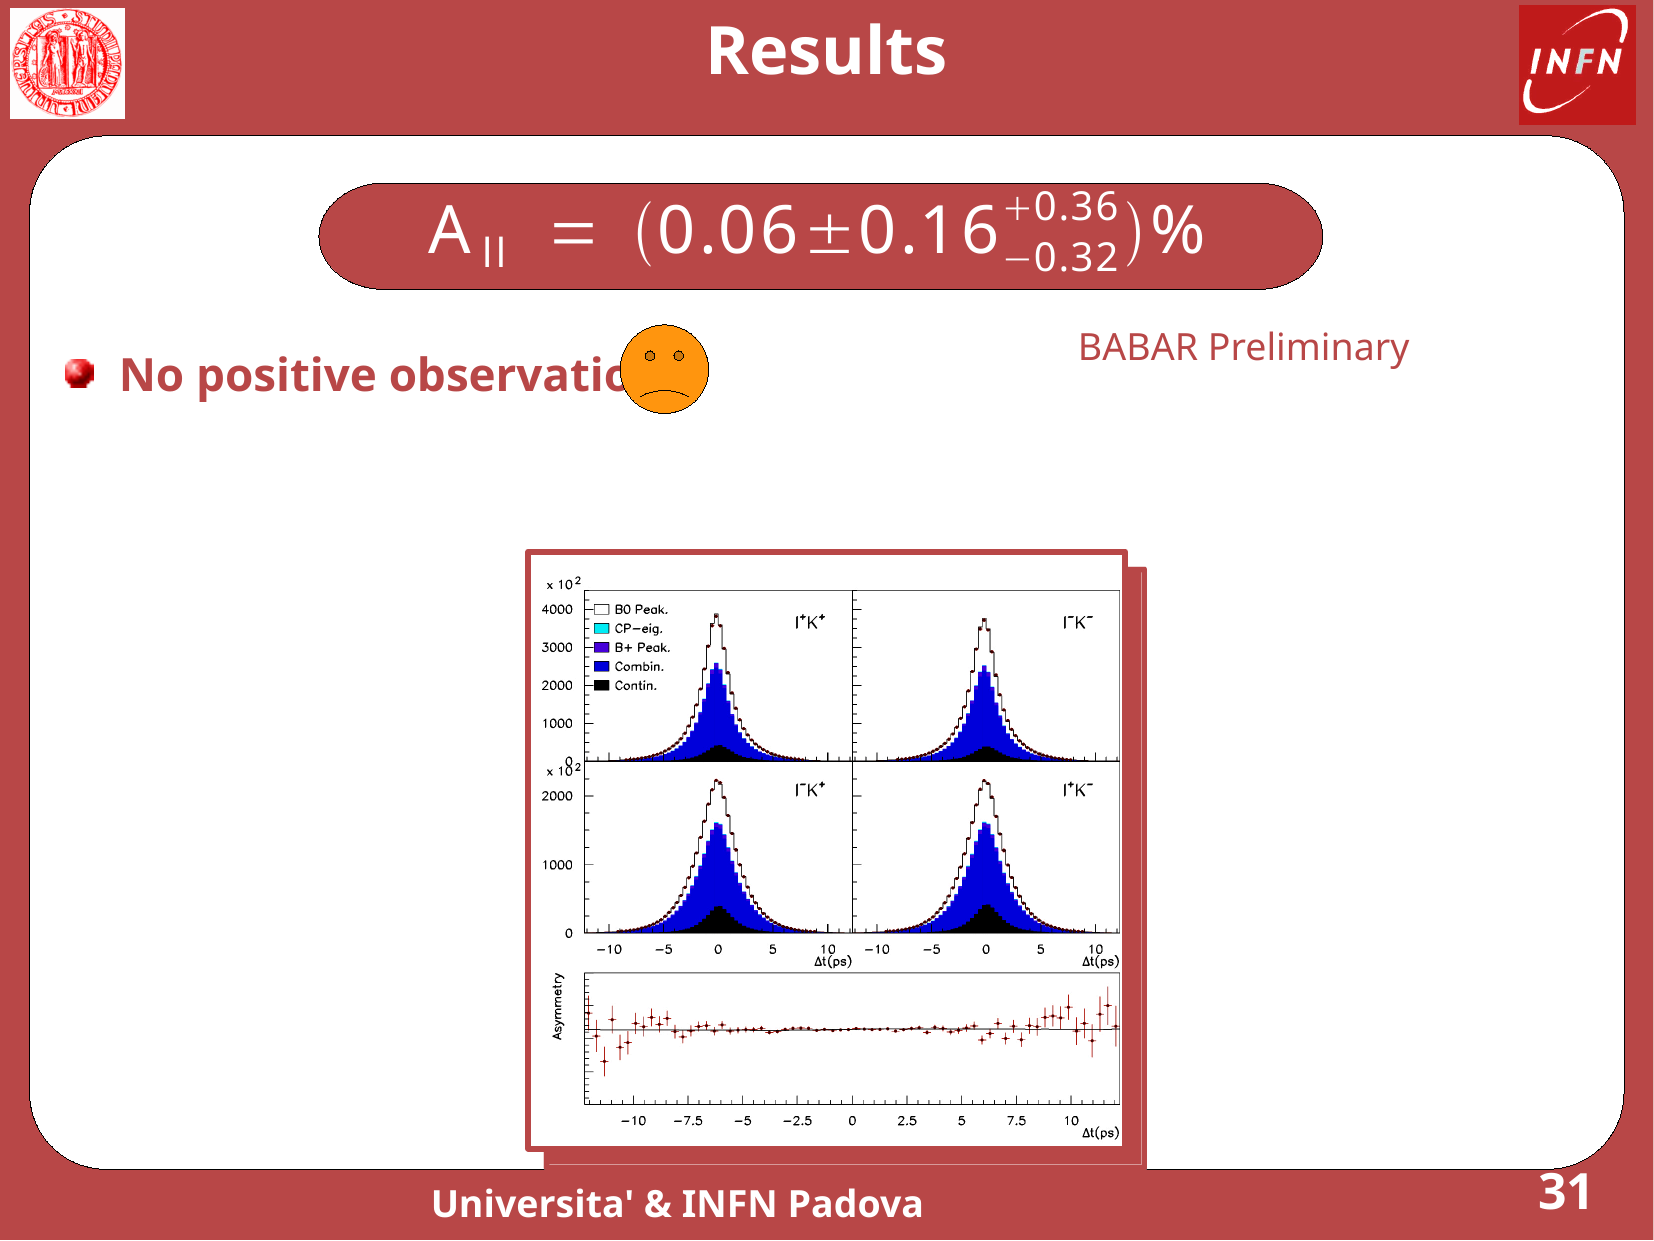

# Results
BABAR Preliminary
No positive observation